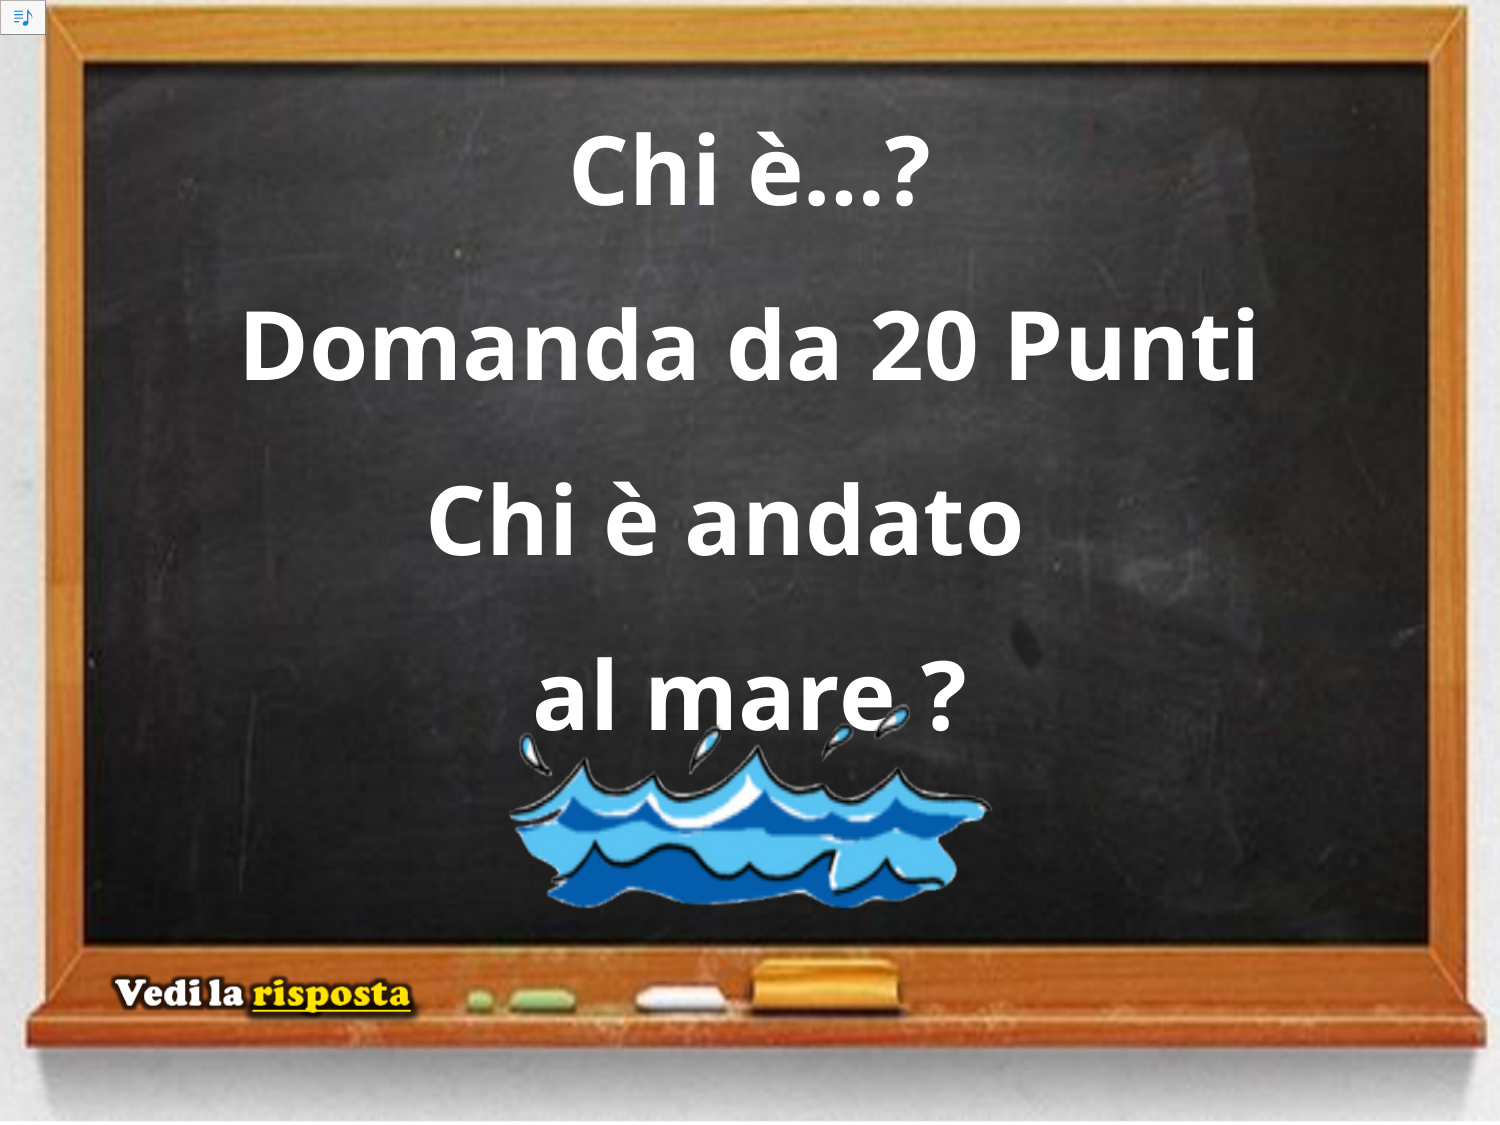

Chi è…?
Domanda da 20 Punti
Chi è andato
al mare ?